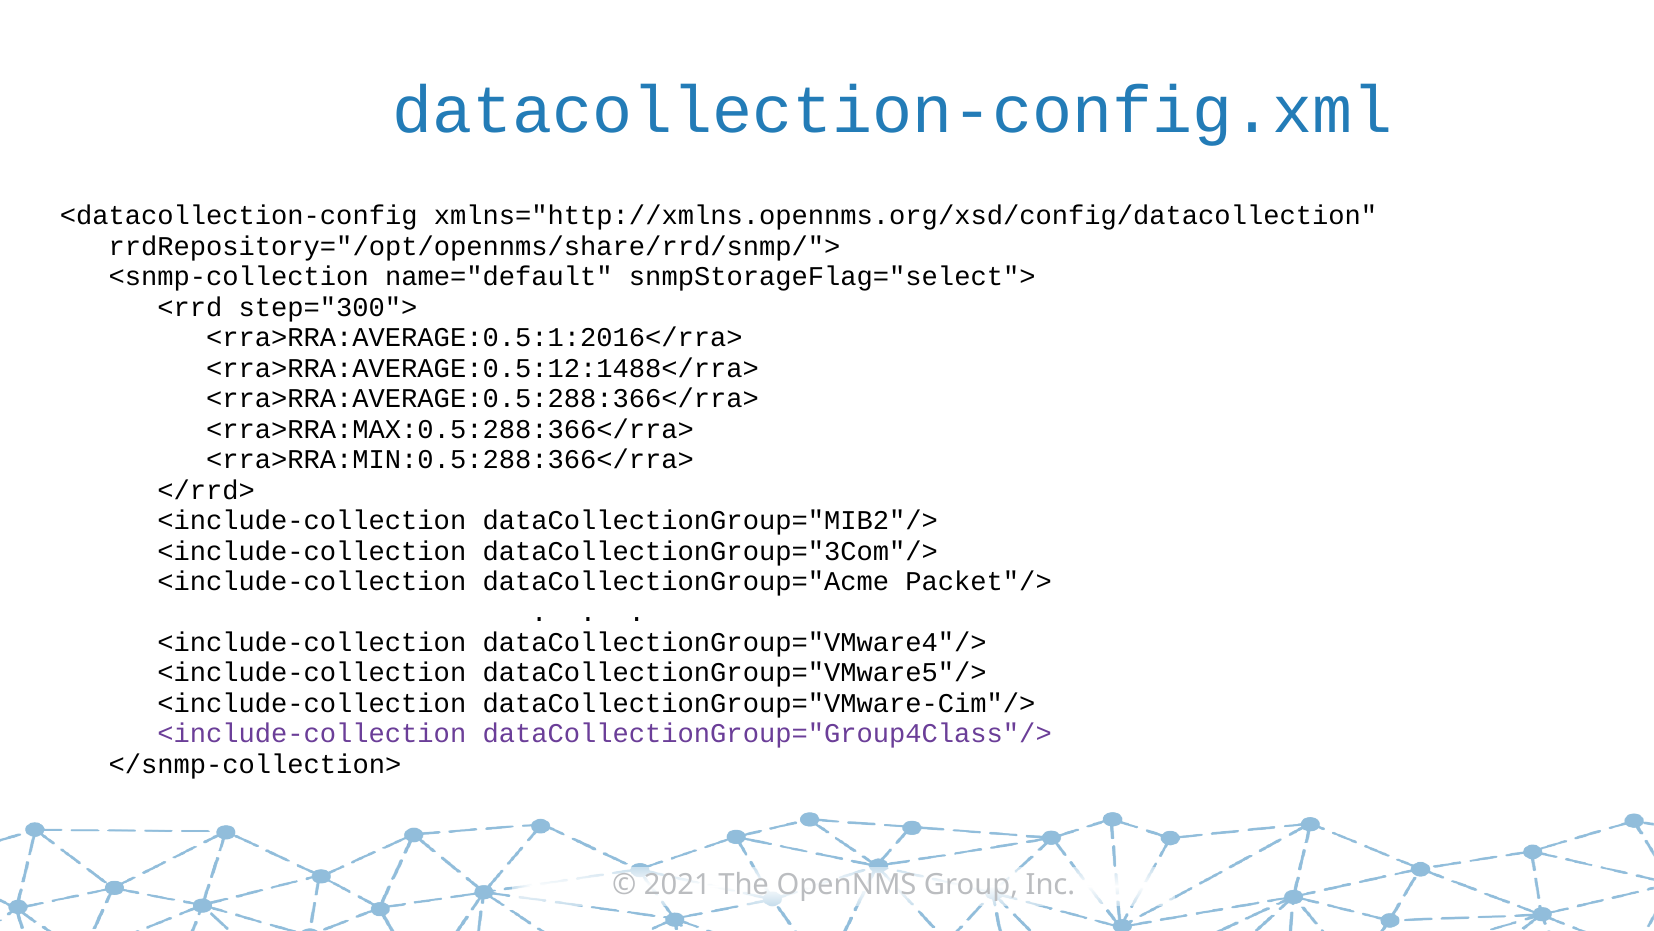

# datacollection-config.xml
<datacollection-config xmlns="http://xmlns.opennms.org/xsd/config/datacollection"
 rrdRepository="/opt/opennms/share/rrd/snmp/">
 <snmp-collection name="default" snmpStorageFlag="select">
 <rrd step="300">
 <rra>RRA:AVERAGE:0.5:1:2016</rra>
 <rra>RRA:AVERAGE:0.5:12:1488</rra>
 <rra>RRA:AVERAGE:0.5:288:366</rra>
 <rra>RRA:MAX:0.5:288:366</rra>
 <rra>RRA:MIN:0.5:288:366</rra>
 </rrd>
 <include-collection dataCollectionGroup="MIB2"/>
 <include-collection dataCollectionGroup="3Com"/>
 <include-collection dataCollectionGroup="Acme Packet"/>
 . . .
 <include-collection dataCollectionGroup="VMware4"/>
 <include-collection dataCollectionGroup="VMware5"/>
 <include-collection dataCollectionGroup="VMware-Cim"/>
 <include-collection dataCollectionGroup="Group4Class"/>
 </snmp-collection>